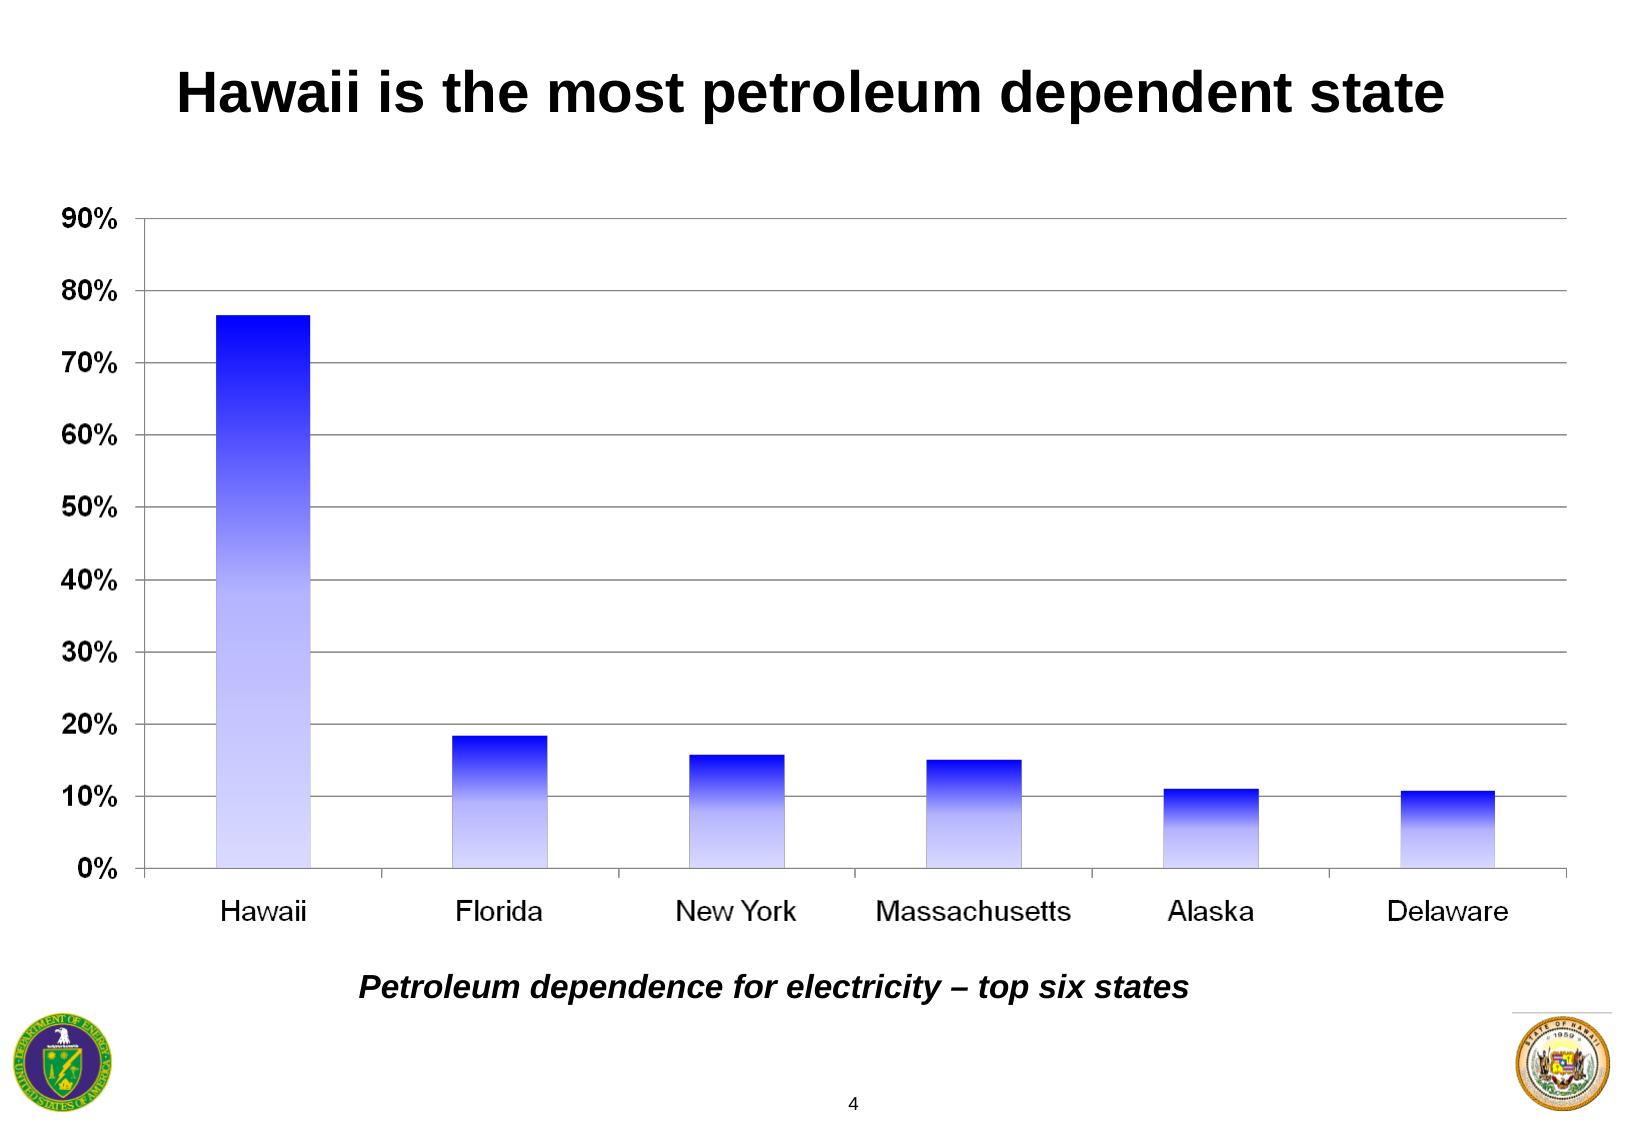

# Hawaii is the most petroleum dependent state
Petroleum dependence for electricity – top six states